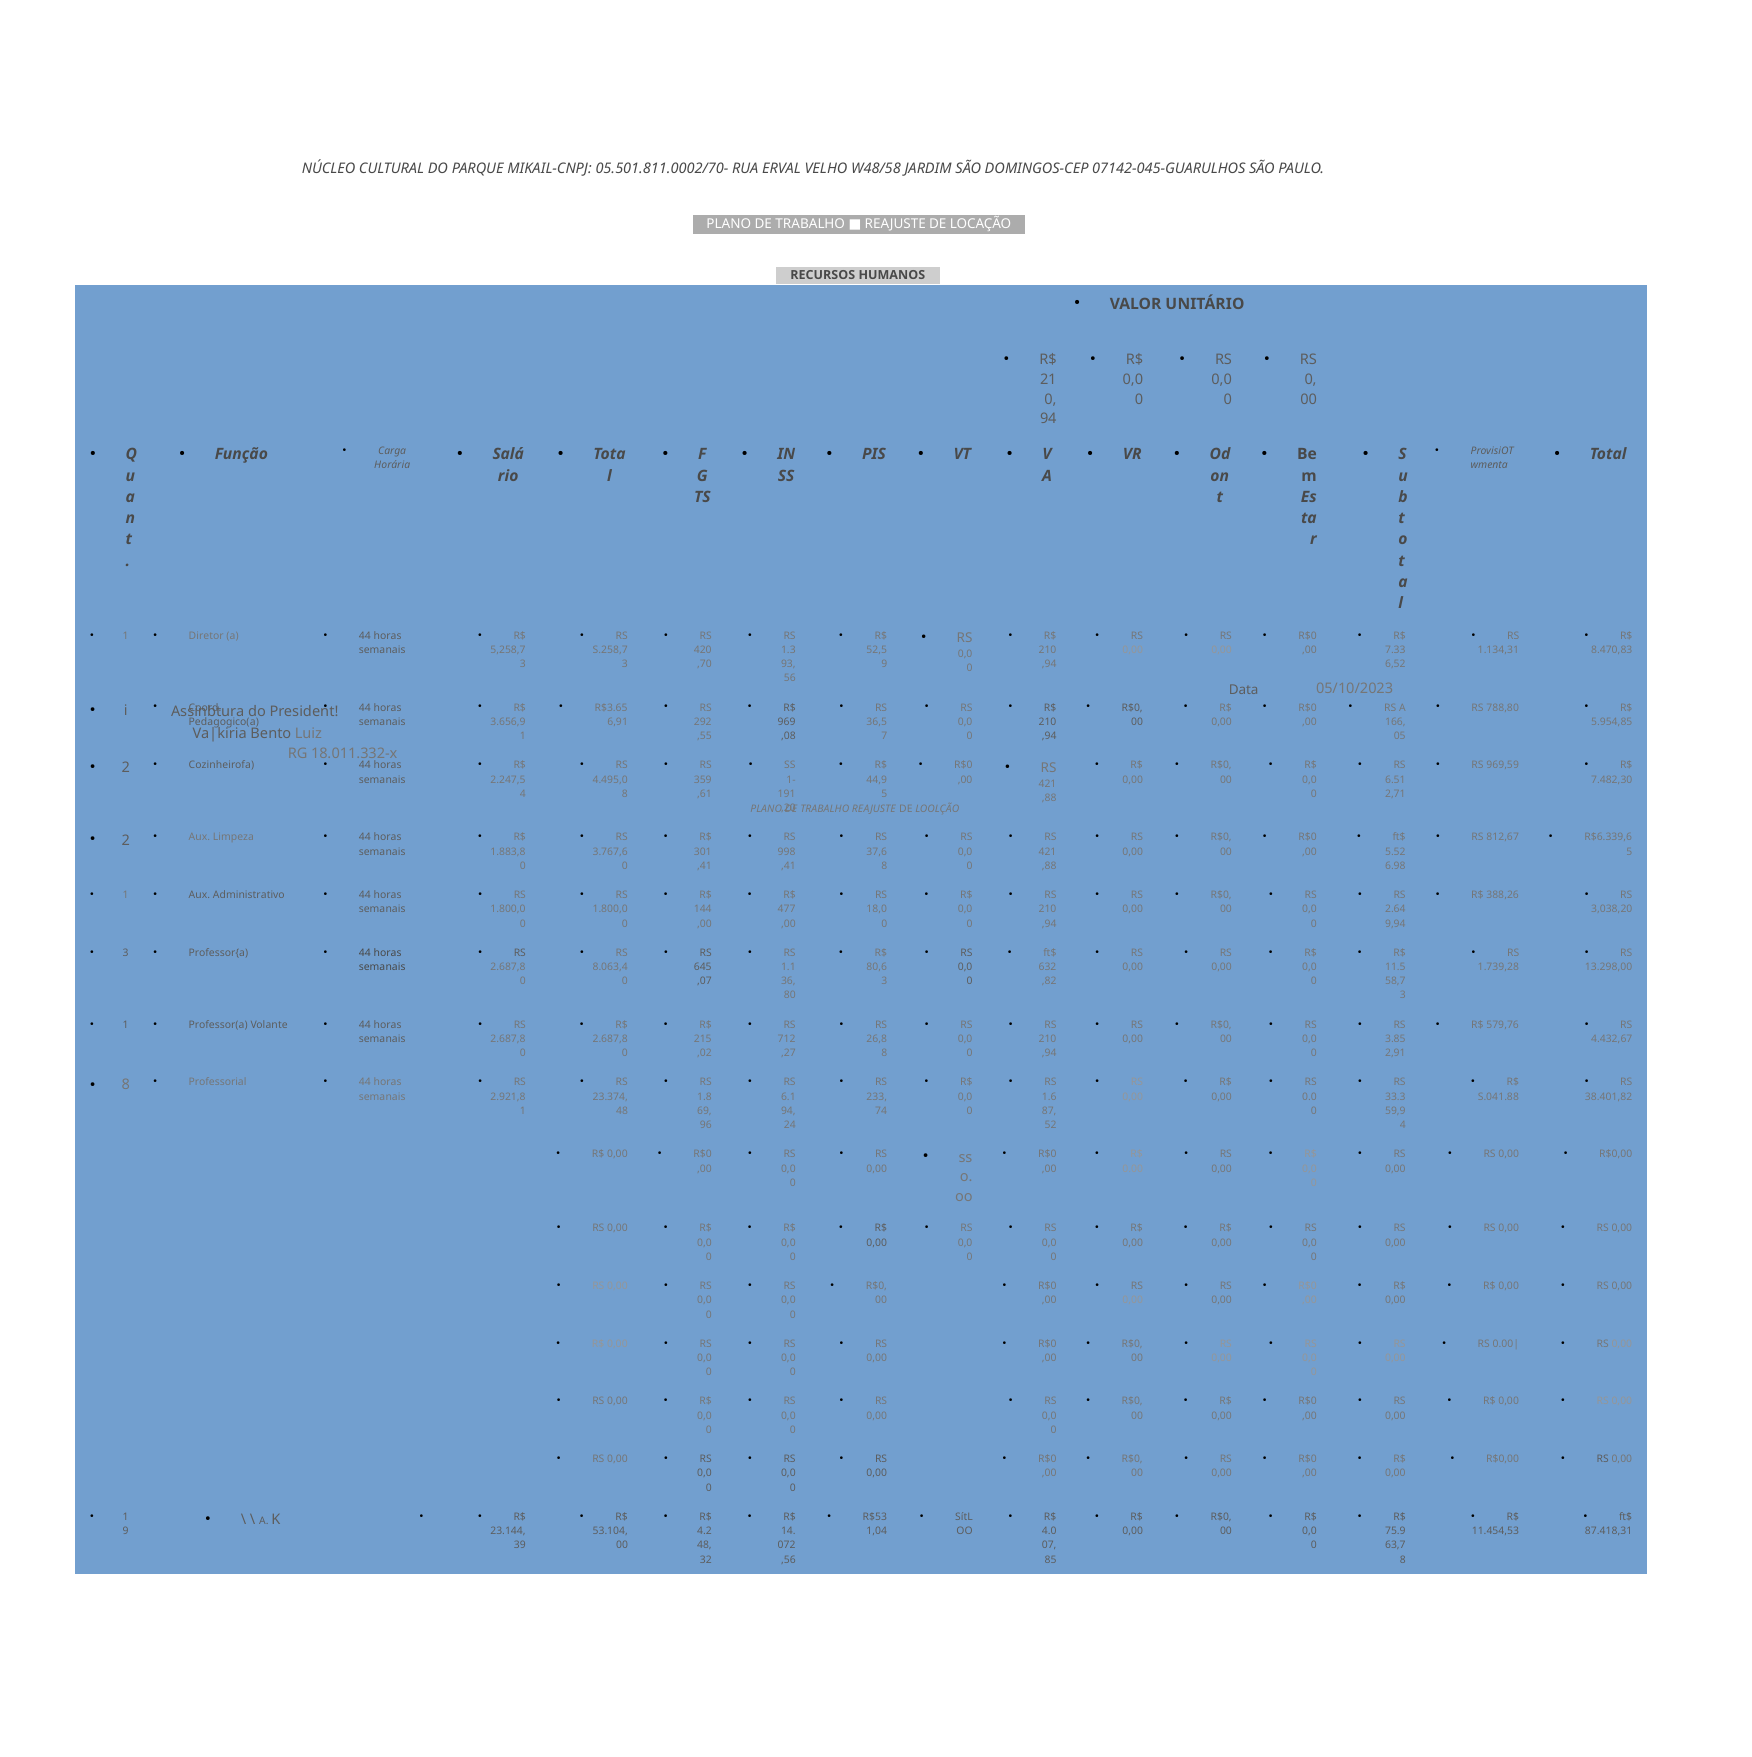

NÚCLEO CULTURAL DO PARQUE MIKAIL-CNPJ: 05.501.811.0002/70- RUA ERVAL VELHO W48/58 JARDIM SÃO DOMINGOS-CEP 07142-045-GUARULHOS SÃO PAULO.
PLANO DE TRABALHO ■ REAJUSTE DE LOCAÇÃO
RECURSOS HUMANOS
| | | | | | | | | | | VALOR UNITÁRIO | | | | | | |
| --- | --- | --- | --- | --- | --- | --- | --- | --- | --- | --- | --- | --- | --- | --- | --- | --- |
| | | | | | | | | | | R$ 210,94 | R$ 0,00 | RS 0,00 | RS 0,00 | | | |
| Quant. | Função | Carga Horária | | Salário | Total | FGTS | INSS | PIS | VT | VA | VR | Odont | Bem Estar | Subtotal | ProvisiOTwmenta | Total |
| 1 | Diretor (a) | 44 horas semanais | | R$ 5,258,73 | RS S.258,73 | RS 420,70 | RS 1.393,56 | R$ 52,59 | RS 0,00 | R$ 210,94 | RS 0,00 | RS 0,00 | R$0,00 | R$ 7.336,52 | RS 1.134,31 | R$ 8.470,83 |
| i | Coord. Pedagogico(a) | 44 horas semanais | | R$ 3.656,91 | R$3.656,91 | RS 292,55 | R$ 969,08 | RS 36,57 | RS 0,00 | R$ 210,94 | R$0,00 | R$ 0,00 | R$0,00 | RS A 166,05 | RS 788,80 | R$ 5.954,85 |
| 2 | Cozinheirofa) | 44 horas semanais | | R$ 2.247,54 | RS 4.495,08 | RS 359,61 | SS 1-191,20 | R$ 44,95 | R$0,00 | RS 421,88 | R$ 0,00 | R$0,00 | R$ 0,00 | RS 6.512,71 | RS 969,59 | R$ 7.482,30 |
| 2 | Aux. Limpeza | 44 horas semanais | | R$ 1.883,80 | RS 3.767,60 | R$ 301,41 | RS 998,41 | RS 37,68 | RS 0,00 | RS 421,88 | RS 0,00 | R$0,00 | R$0,00 | ft$ 5.526.98 | RS 812,67 | R$6.339,65 |
| 1 | Aux. Administrativo | 44 horas semanais | | RS 1.800,00 | RS 1.800,00 | R$ 144,00 | R$ 477,00 | RS 18,00 | R$ 0,00 | RS 210,94 | RS 0,00 | R$0,00 | RS 0,00 | RS 2.649,94 | R$ 388,26 | RS 3,038,20 |
| 3 | Professor{a) | 44 horas semanais | | RS 2.687,80 | RS 8.063,40 | RS 645,07 | RS 1.136,80 | R$ 80,63 | RS 0,00 | ft$ 632,82 | RS 0,00 | RS 0,00 | R$ 0,00 | R$ 11.558,73 | RS 1.739,28 | RS 13.298,00 |
| 1 | Professor(a) Volante | 44 horas semanais | | RS 2.687,80 | R$ 2.687,80 | R$ 215,02 | RS 712,27 | RS 26,88 | RS 0,00 | RS 210,94 | RS 0,00 | R$0,00 | RS 0,00 | RS 3.852,91 | R$ 579,76 | RS 4.432,67 |
| 8 | Professorial | 44 horas semanais | | RS 2.921,81 | RS 23.374,48 | RS 1.869,96 | RS 6.194,24 | RS 233,74 | R$ 0,00 | RS 1.687,52 | RS 0,00 | R$ 0,00 | RS 0.00 | RS 33.359,94 | R$ S.041.88 | RS 38.401,82 |
| | | | | | R$ 0,00 | R$0,00 | RS 0,00 | RS 0,00 | sso.oo | R$0,00 | R$ 0.00 | RS 0,00 | R$ 0,00 | RS 0,00 | RS 0,00 | R$0,00 |
| | | | | | RS 0,00 | R$ 0,00 | R$ 0,00 | R$ 0,00 | RS 0,00 | RS 0,00 | R$ 0,00 | R$ 0,00 | RS 0,00 | RS 0,00 | RS 0,00 | RS 0,00 |
| | | | | | RS 0,00 | RS 0,00 | RS 0,00 | R$0,00 | | R$0,00 | RS 0,00 | RS 0,00 | R$0,00 | R$ 0,00 | R$ 0,00 | RS 0,00 |
| | | | | | R$ 0,00 | RS 0,00 | RS 0,00 | RS 0,00 | | R$0,00 | R$0,00 | RS 0,00 | RS 0,00 | RS 0,00 | RS 0.00| | RS 0,00 |
| | | | | | RS 0,00 | R$ 0,00 | RS 0,00 | RS 0,00 | | RS 0,00 | R$0,00 | R$ 0,00 | R$0,00 | RS 0,00 | R$ 0,00 | RS 0,00 |
| | | | | | RS 0,00 | RS 0,00 | RS 0,00 | RS 0,00 | | R$0,00 | R$0,00 | RS 0,00 | R$0,00 | R$ 0,00 | R$0,00 | RS 0,00 |
| 19 | \ \ A. K | | ■ma | R$ 23.144,39 | R$ 53.104,00 | R$ 4.248,32 | R$ 14.072,56 | R$531,04 | SítLOO | R$ 4.007,85 | R$ 0,00 | R$0,00 | R$ 0,00 | R$ 75.963,78 | R$ 11.454,53 | ft$ 87.418,31 |
05/10/2023
Data
Assinbtura do President!
Va|kiria Bento Luiz
RG 18.011.332-x
PLANO DE TRABALHO REAJUSTE DE LOOLÇÃO